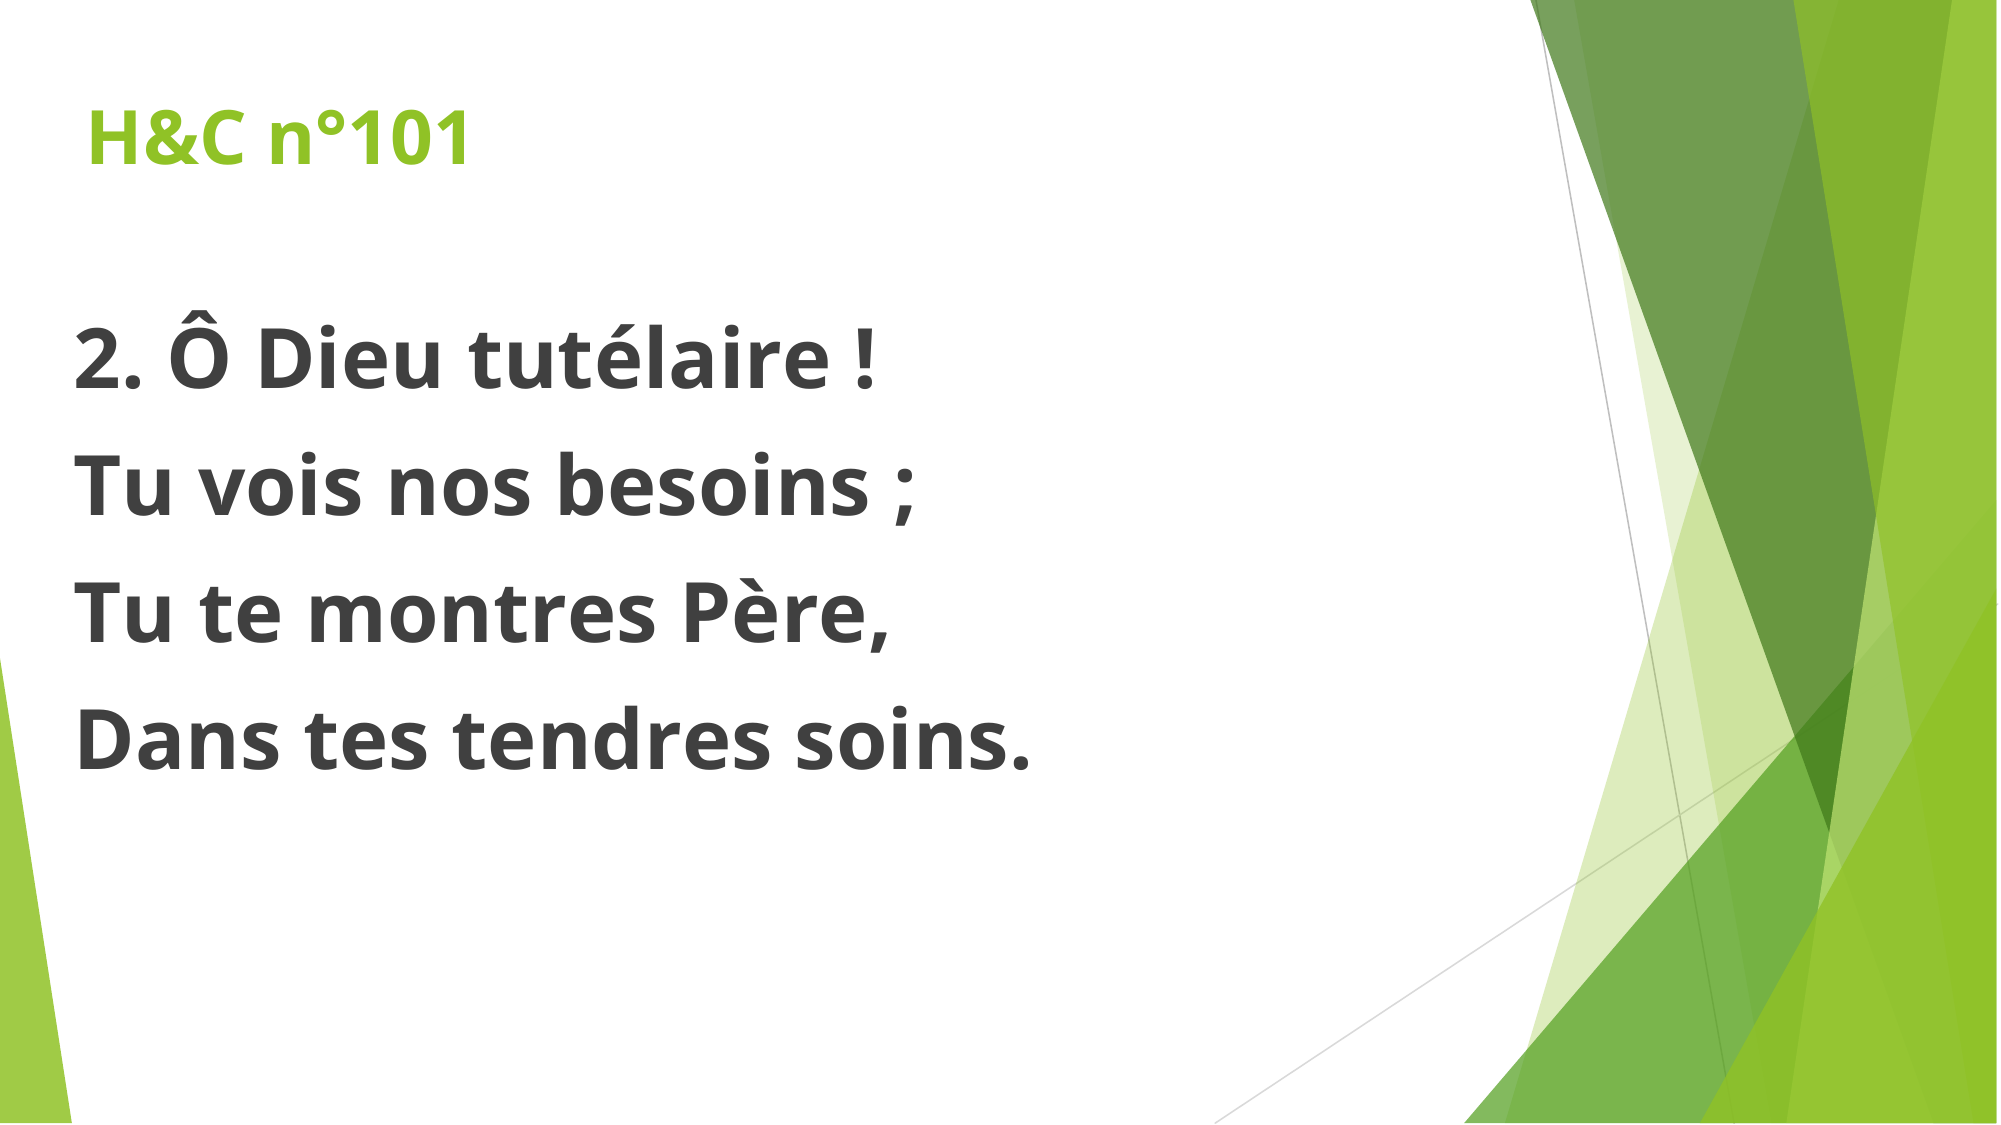

H&C n°101
2. Ô Dieu tutélaire !
Tu vois nos besoins ;
Tu te montres Père,
Dans tes tendres soins.